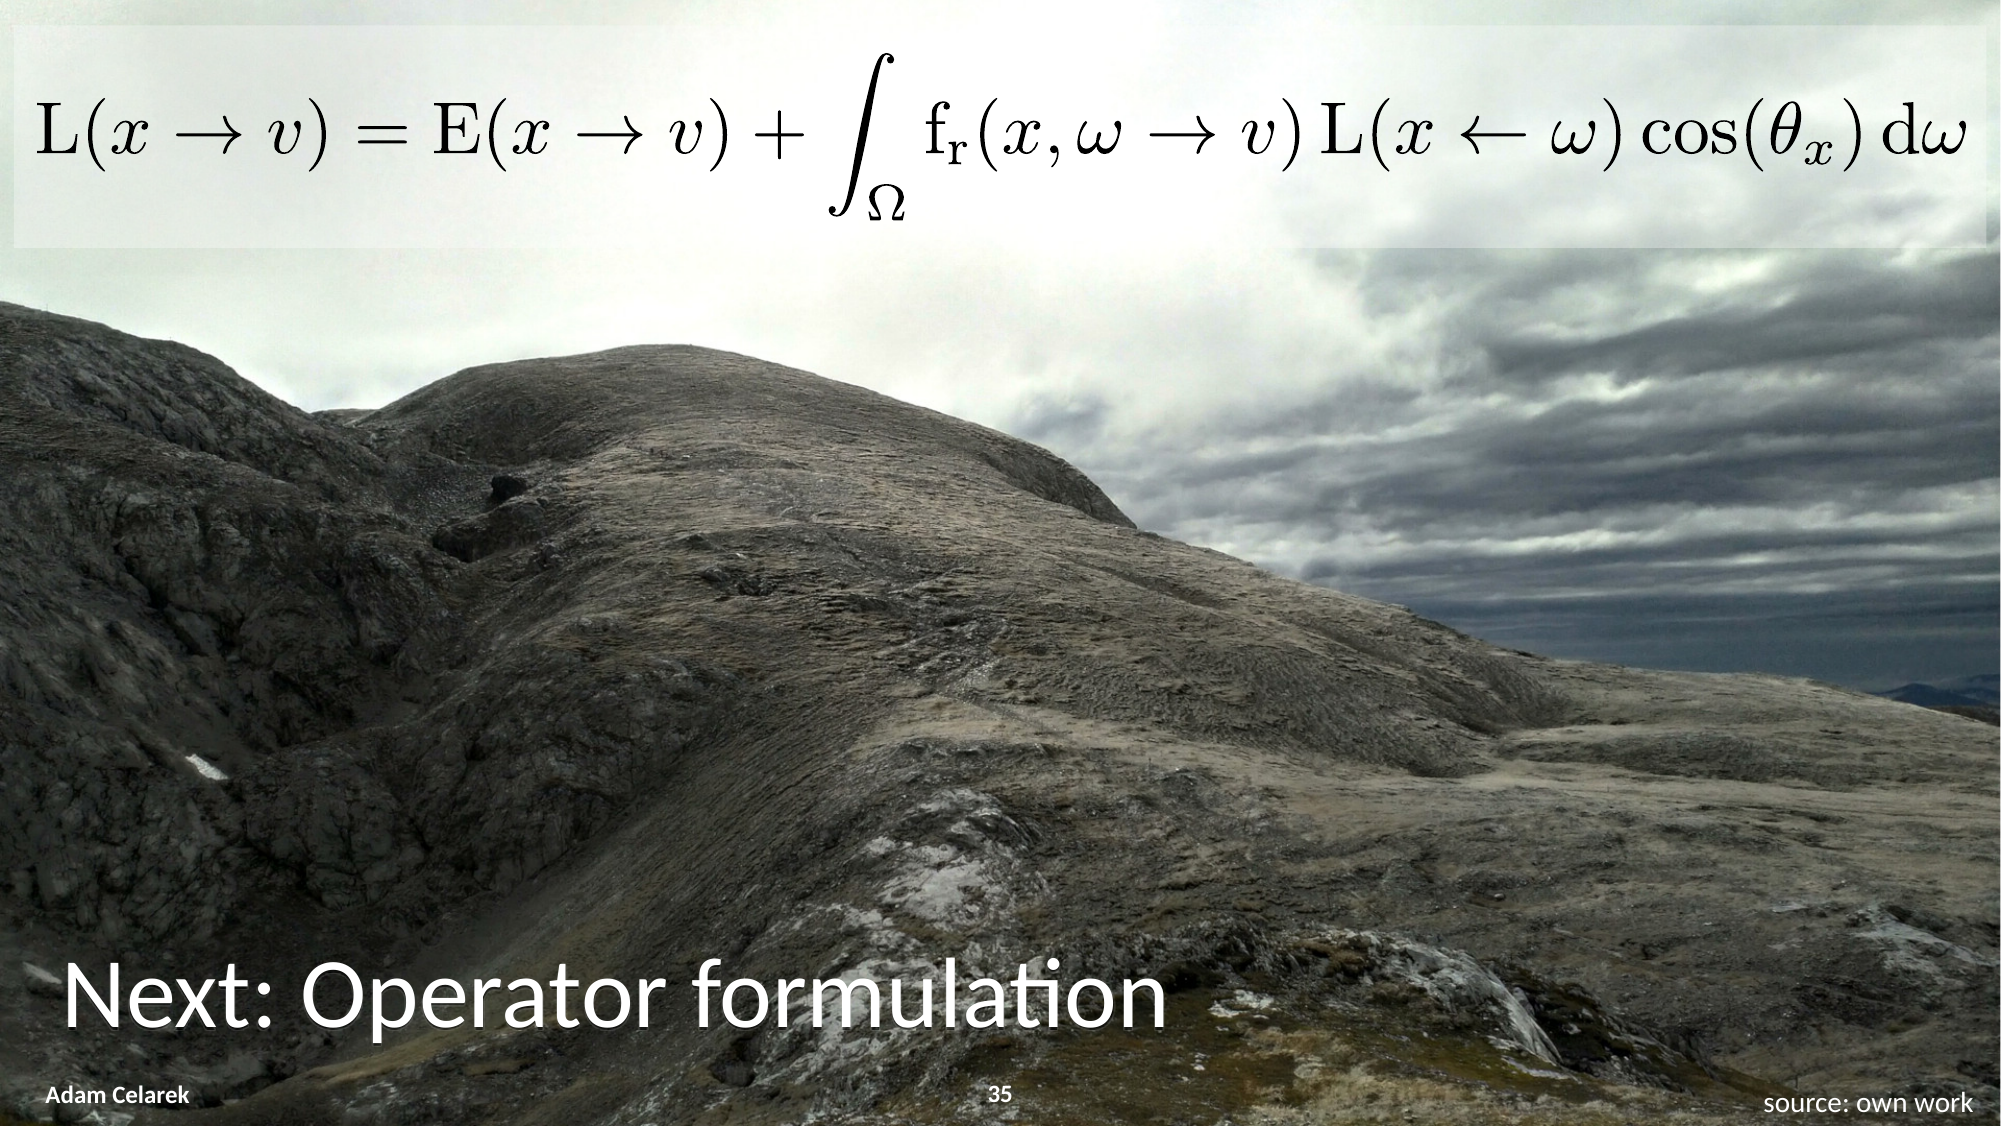

Next: Operator formulation
source: own work
Adam Celarek